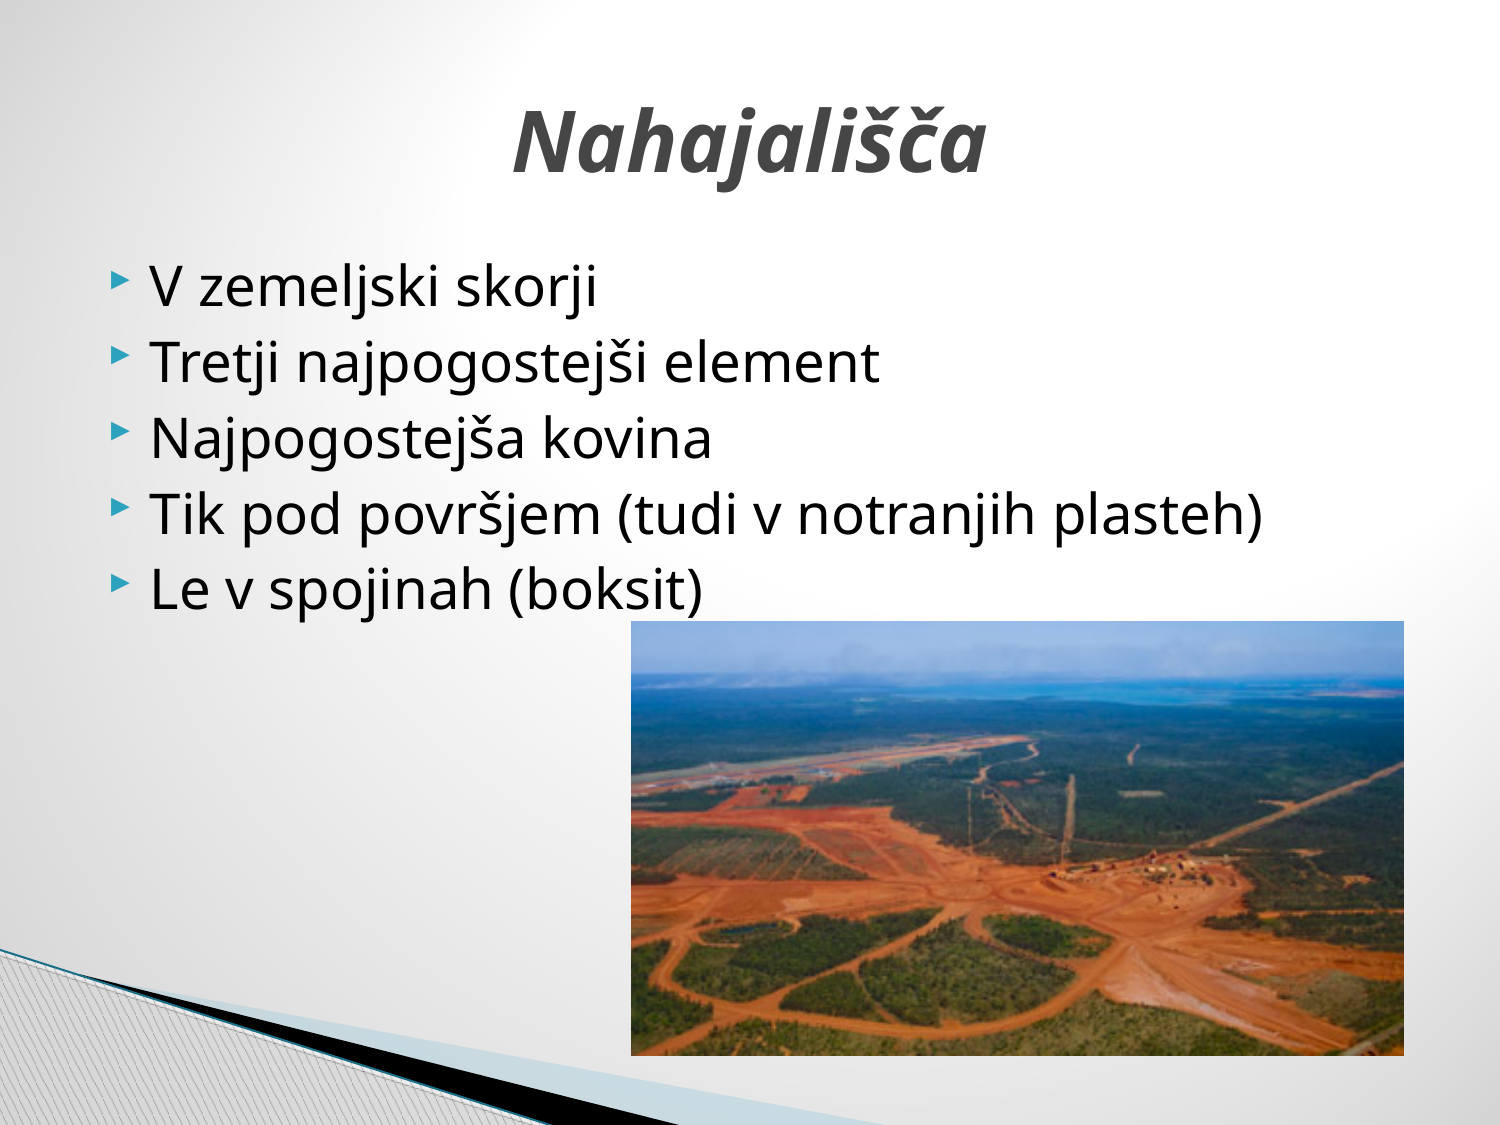

Nahajališča
# V zemeljski skorji
Tretji najpogostejši element
Najpogostejša kovina
Tik pod površjem (tudi v notranjih plasteh)
Le v spojinah (boksit)